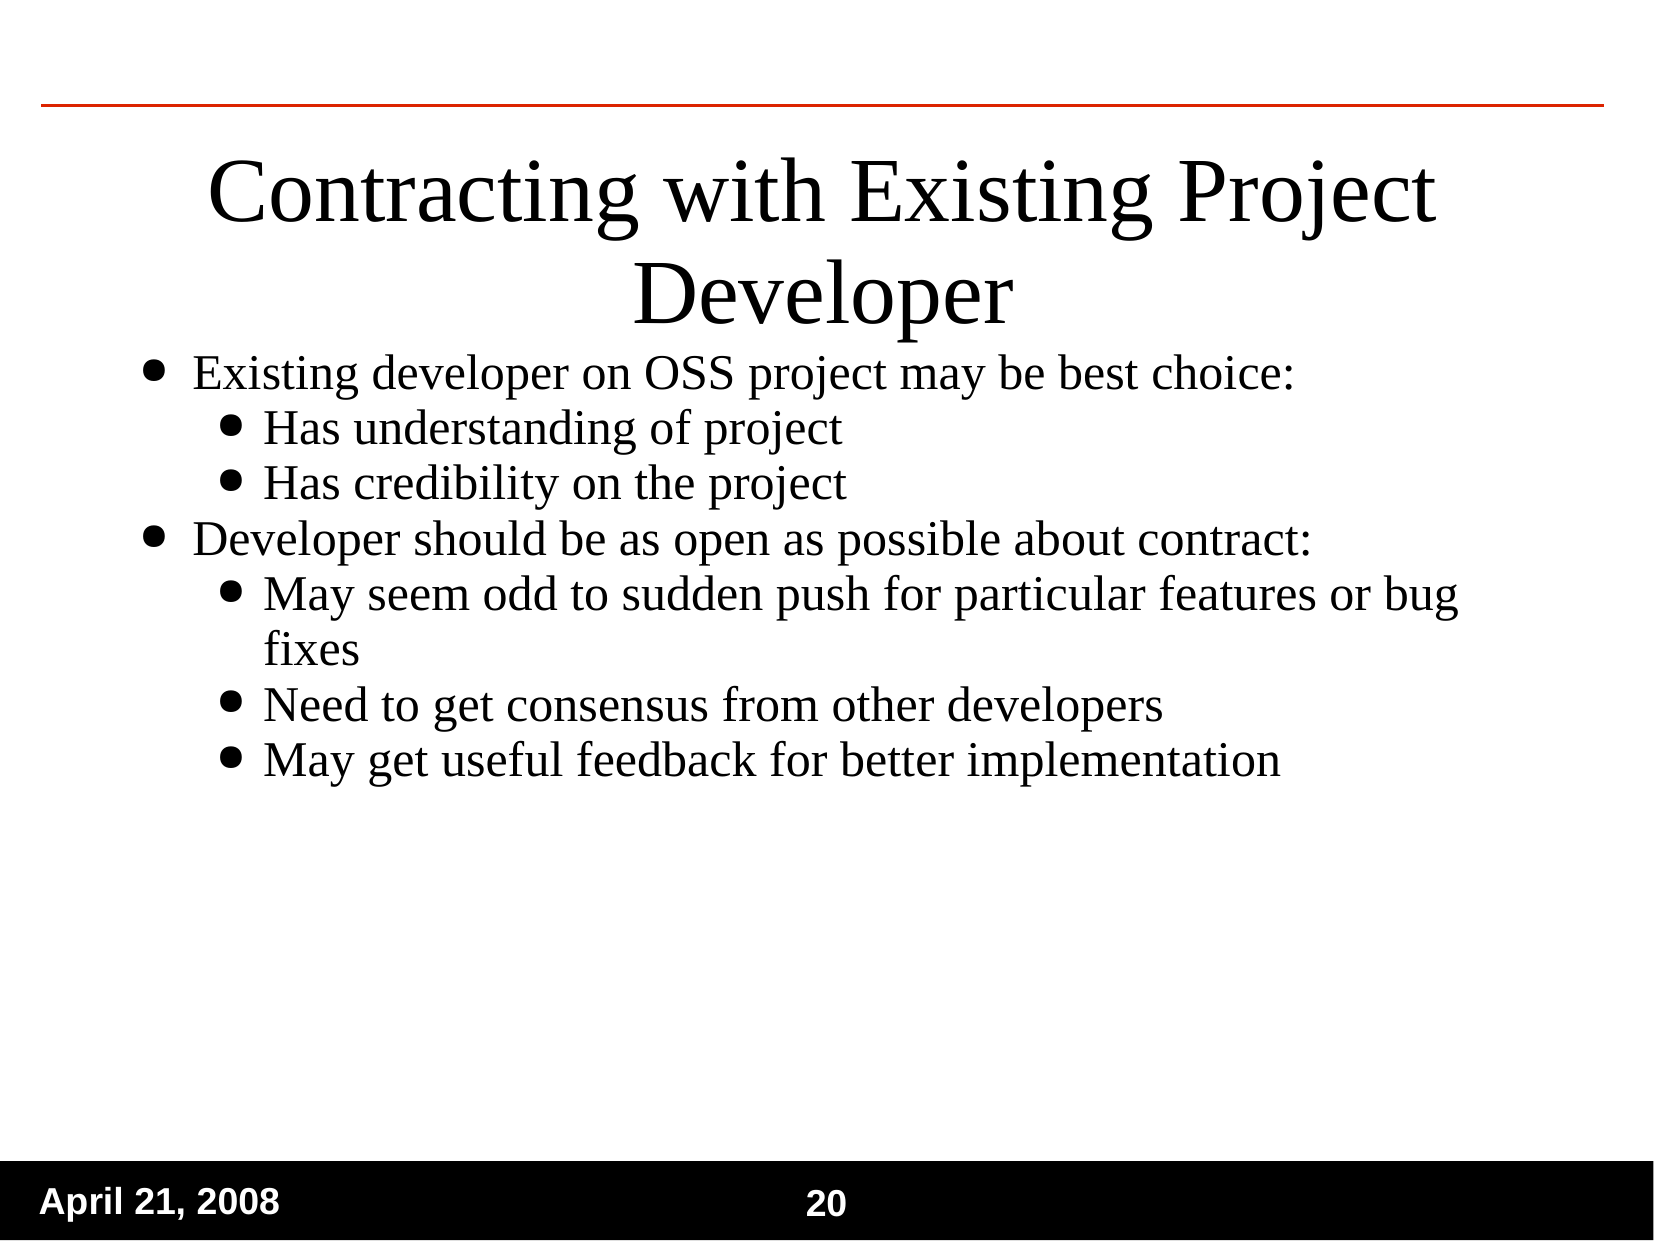

# Contracting with Existing Project Developer
Existing developer on OSS project may be best choice:
Has understanding of project
Has credibility on the project
Developer should be as open as possible about contract:
May seem odd to sudden push for particular features or bug fixes
Need to get consensus from other developers
May get useful feedback for better implementation